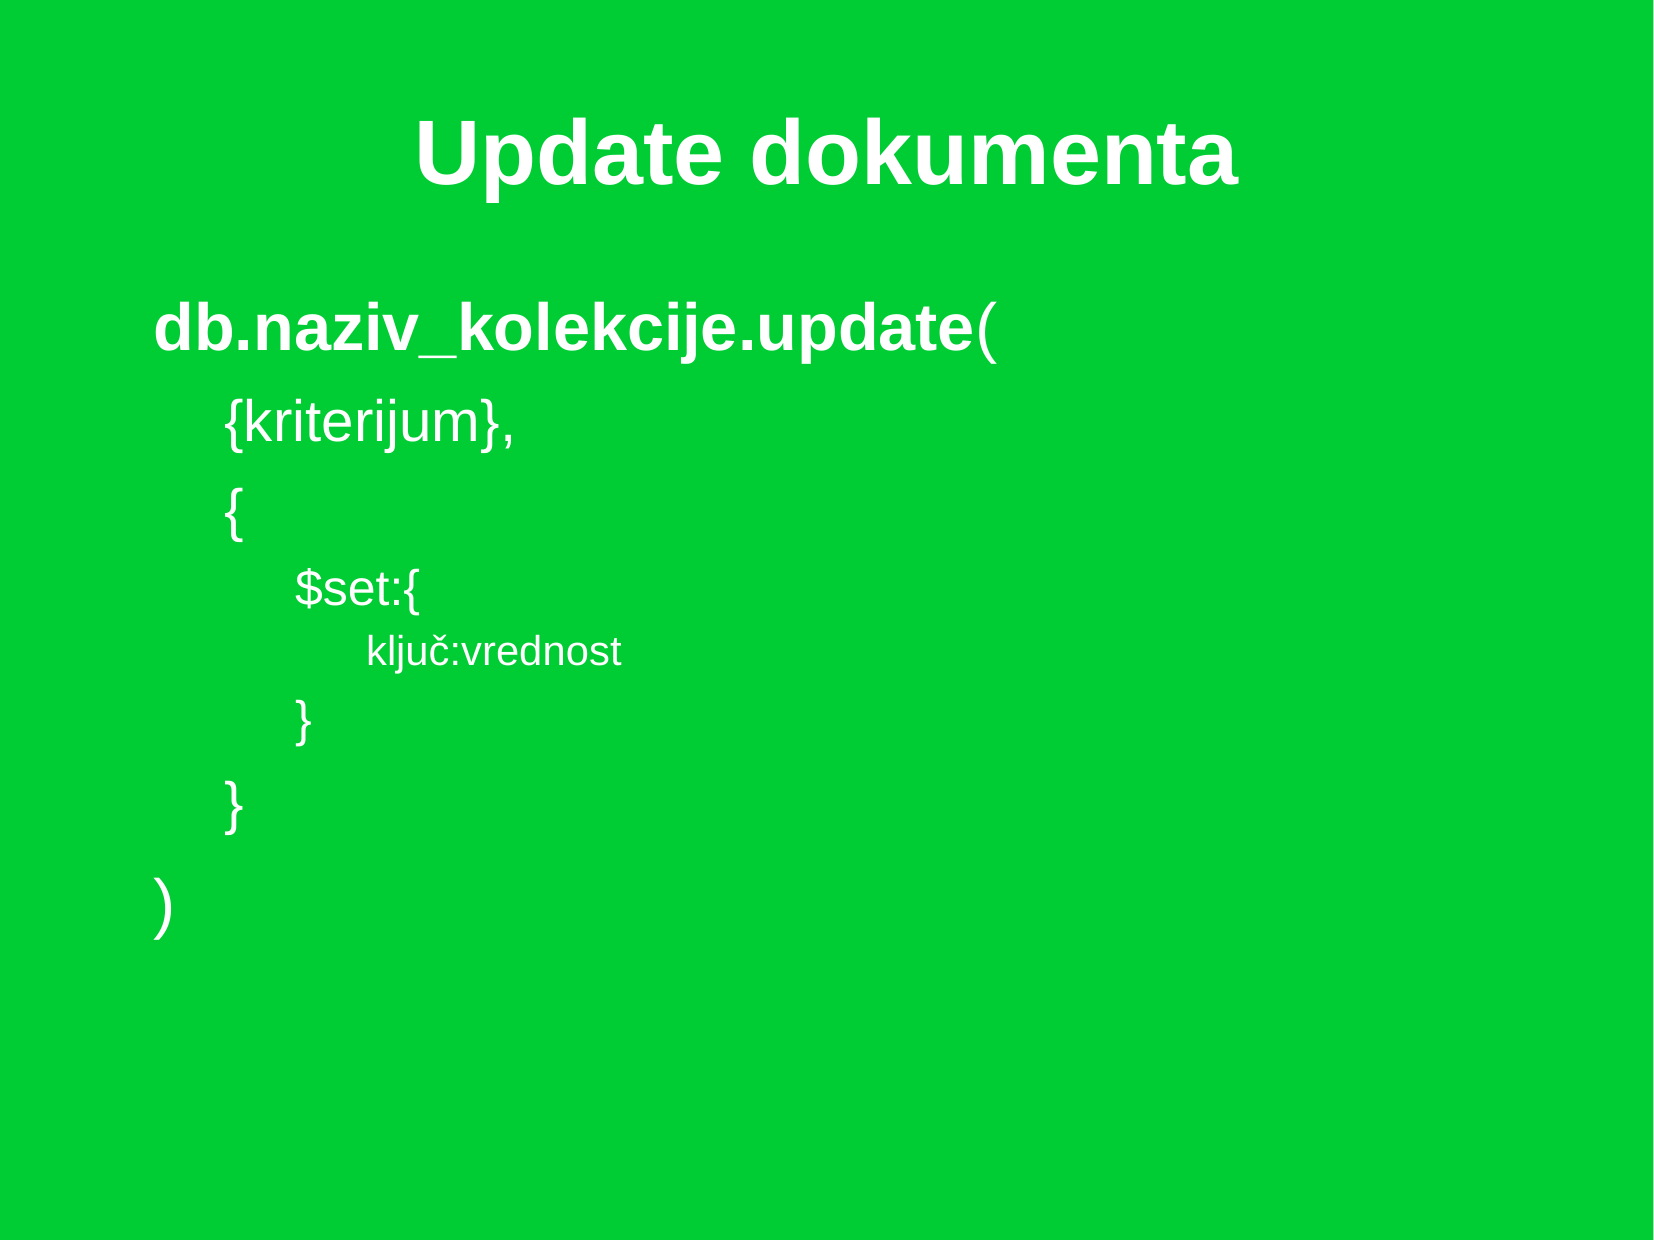

# Update dokumenta
db.naziv_kolekcije.update(
{kriterijum},
{
$set:{
ključ:vrednost
}
}
)